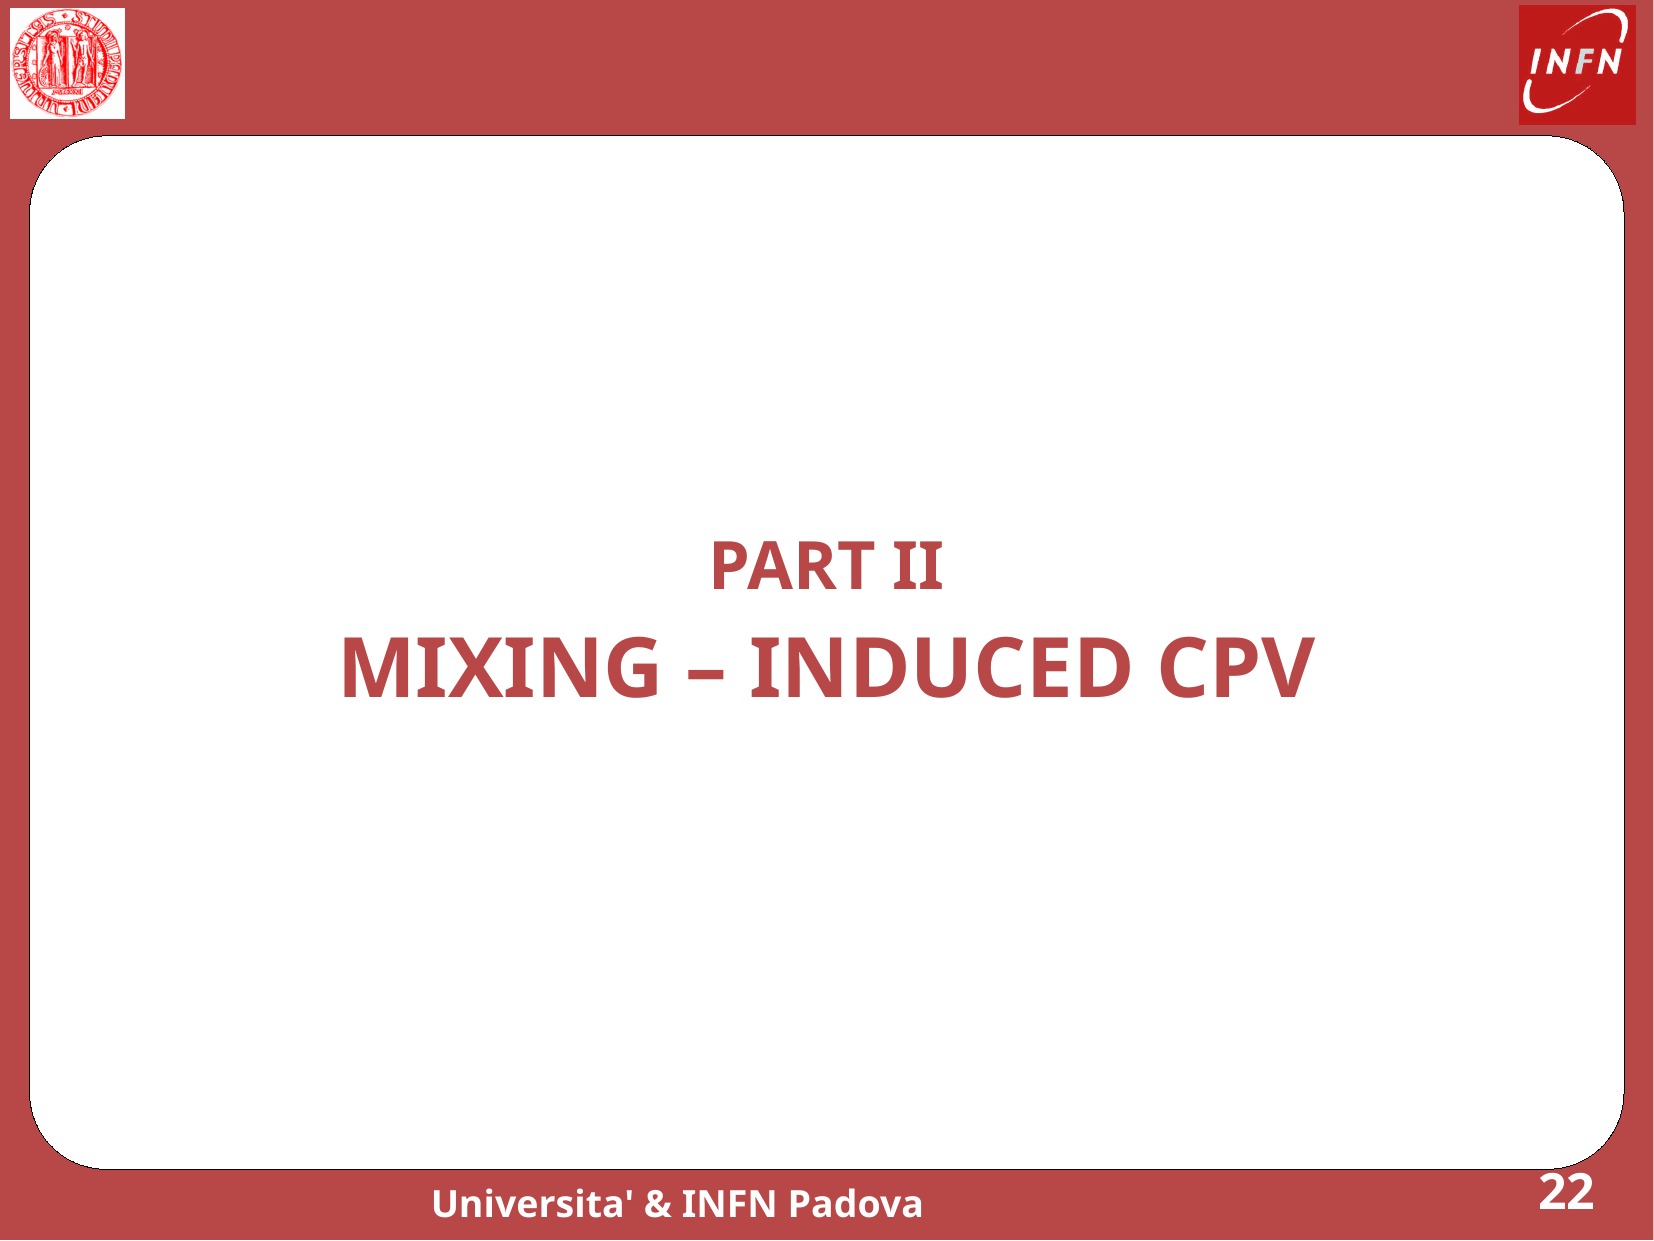

# PART II MIXING – INDUCED CPV